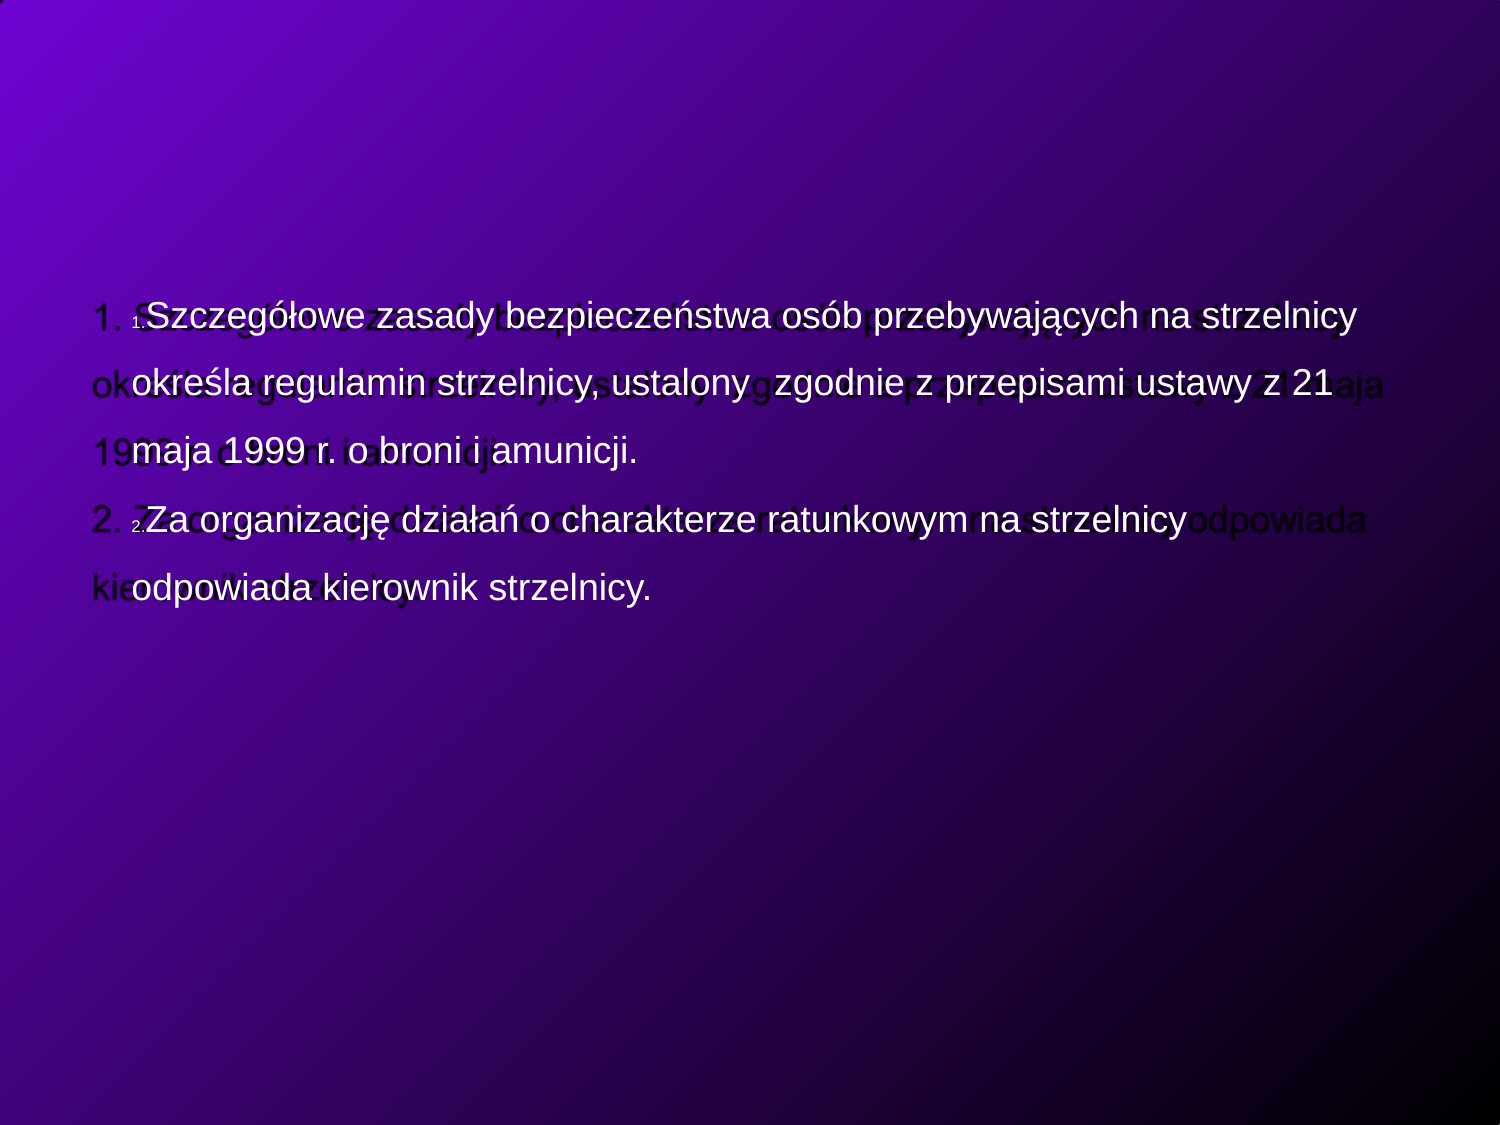

Szczegółowe zasady bezpieczeństwa osób przebywających na strzelnicy określa regulamin strzelnicy, ustalony	zgodnie z przepisami ustawy z 21 maja 1999 r. o broni i amunicji.
Za organizację działań o charakterze ratunkowym na strzelnicy odpowiada kierownik strzelnicy.